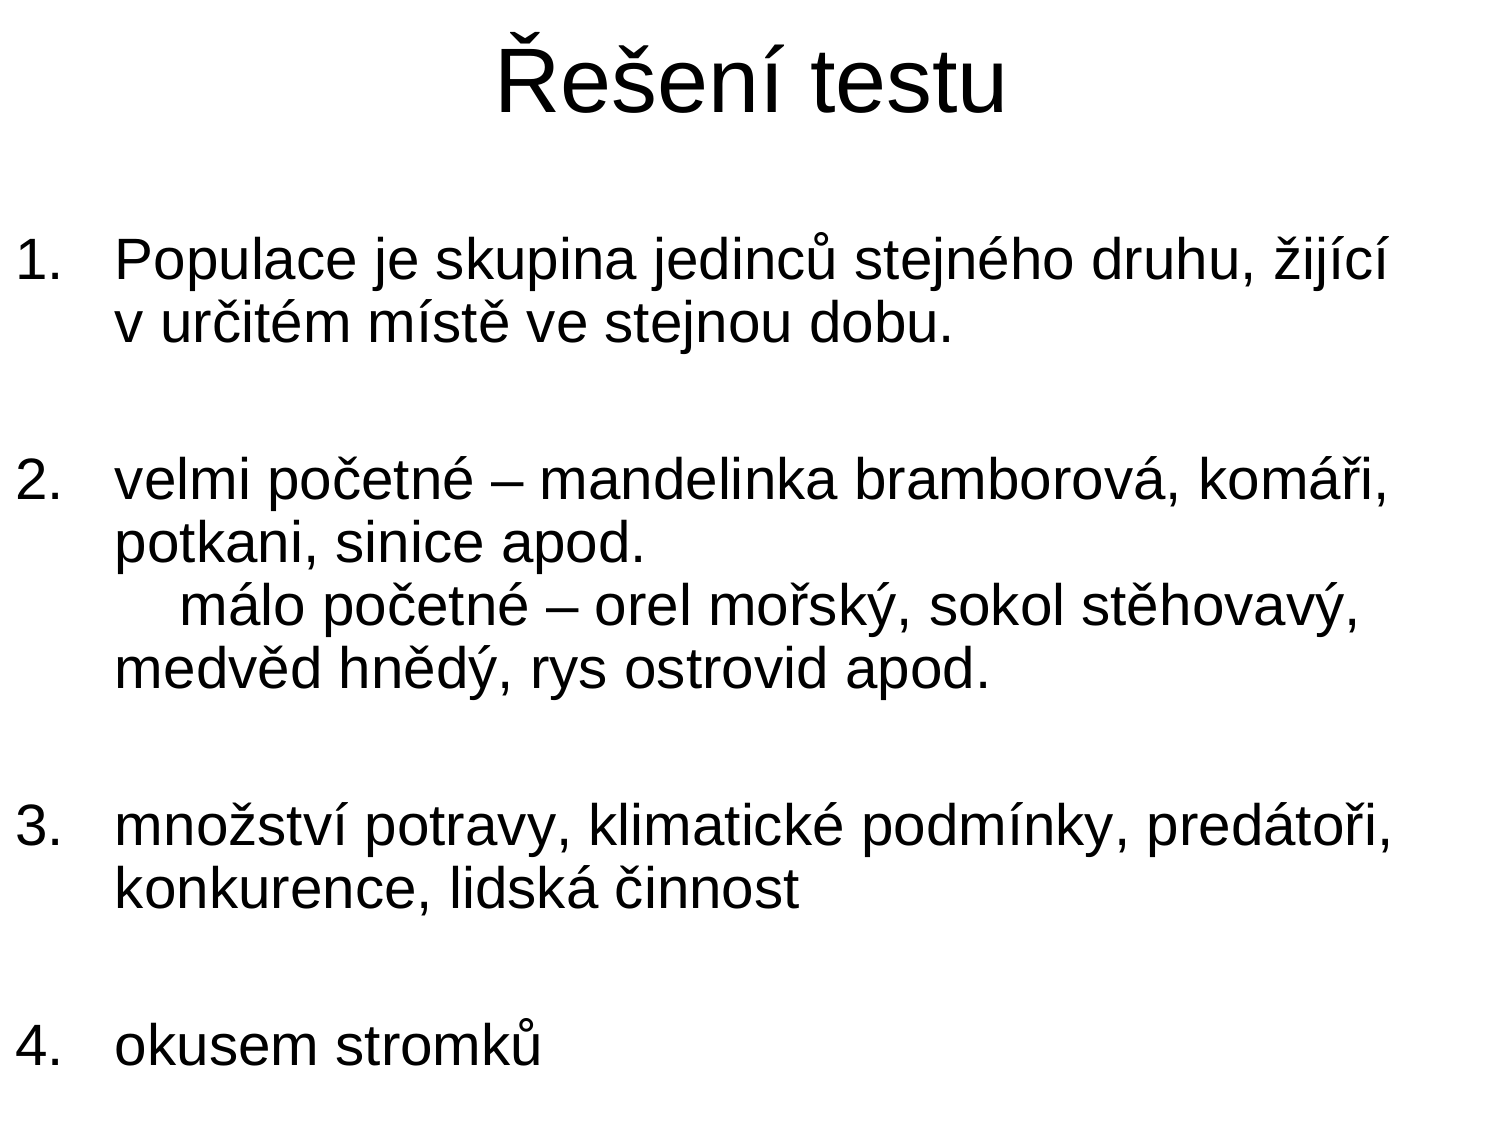

# Řešení testu
Populace je skupina jedinců stejného druhu, žijící v určitém místě ve stejnou dobu.
velmi početné – mandelinka bramborová, komáři, potkani, sinice apod. málo početné – orel mořský, sokol stěhovavý, medvěd hnědý, rys ostrovid apod.
množství potravy, klimatické podmínky, predátoři, konkurence, lidská činnost
okusem stromků